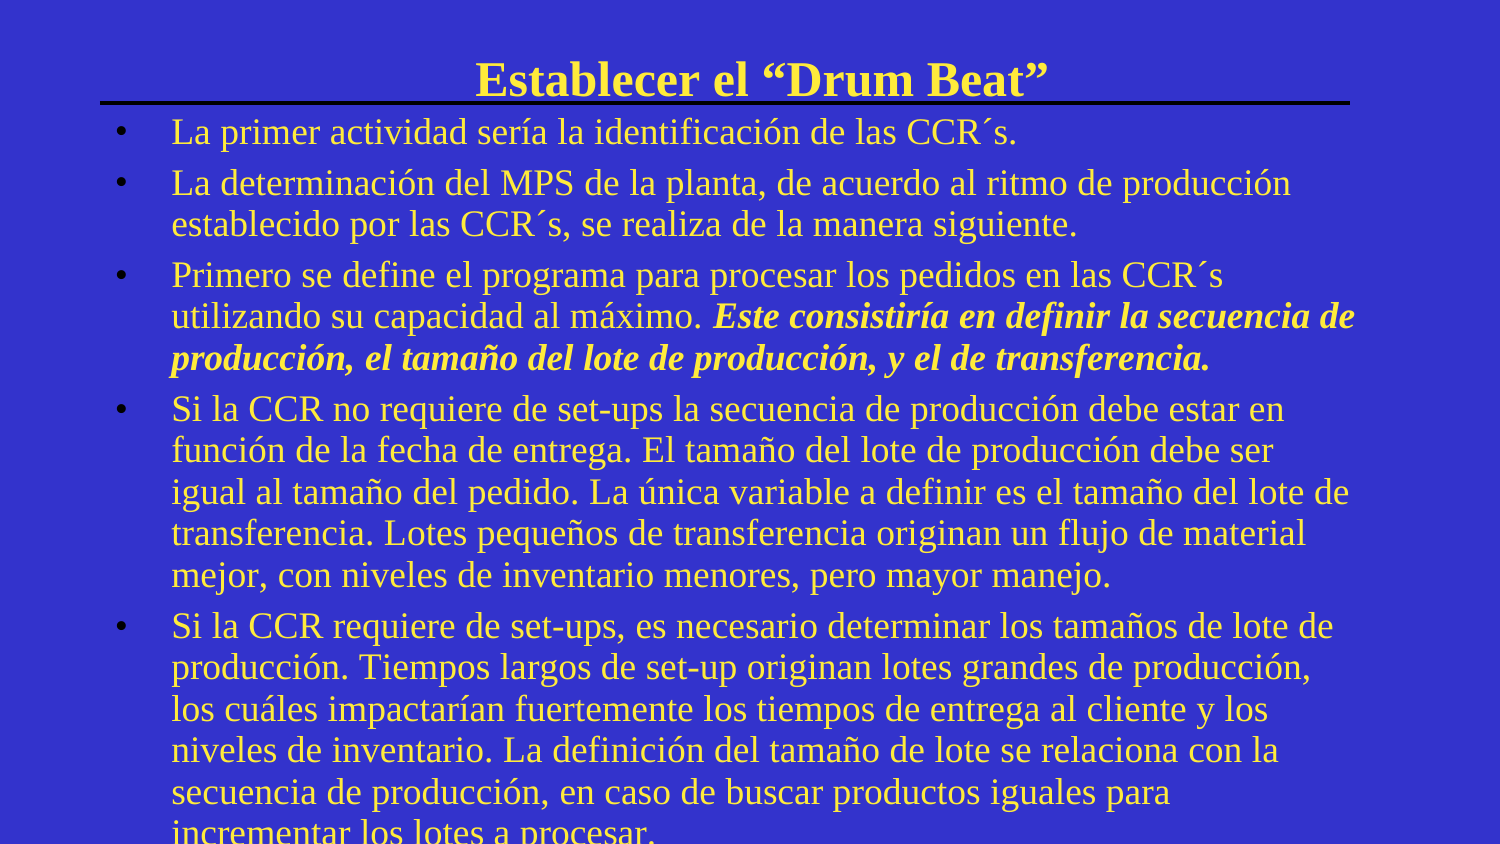

# Establecer el “Drum Beat”
La primer actividad sería la identificación de las CCR´s.
La determinación del MPS de la planta, de acuerdo al ritmo de producción establecido por las CCR´s, se realiza de la manera siguiente.
Primero se define el programa para procesar los pedidos en las CCR´s utilizando su capacidad al máximo. Este consistiría en definir la secuencia de producción, el tamaño del lote de producción, y el de transferencia.
Si la CCR no requiere de set-ups la secuencia de producción debe estar en función de la fecha de entrega. El tamaño del lote de producción debe ser igual al tamaño del pedido. La única variable a definir es el tamaño del lote de transferencia. Lotes pequeños de transferencia originan un flujo de material mejor, con niveles de inventario menores, pero mayor manejo.
Si la CCR requiere de set-ups, es necesario determinar los tamaños de lote de producción. Tiempos largos de set-up originan lotes grandes de producción, los cuáles impactarían fuertemente los tiempos de entrega al cliente y los niveles de inventario. La definición del tamaño de lote se relaciona con la secuencia de producción, en caso de buscar productos iguales para incrementar los lotes a procesar.
El resto del programa (para los recursos no CCR) se desarrolla en función del anterior.